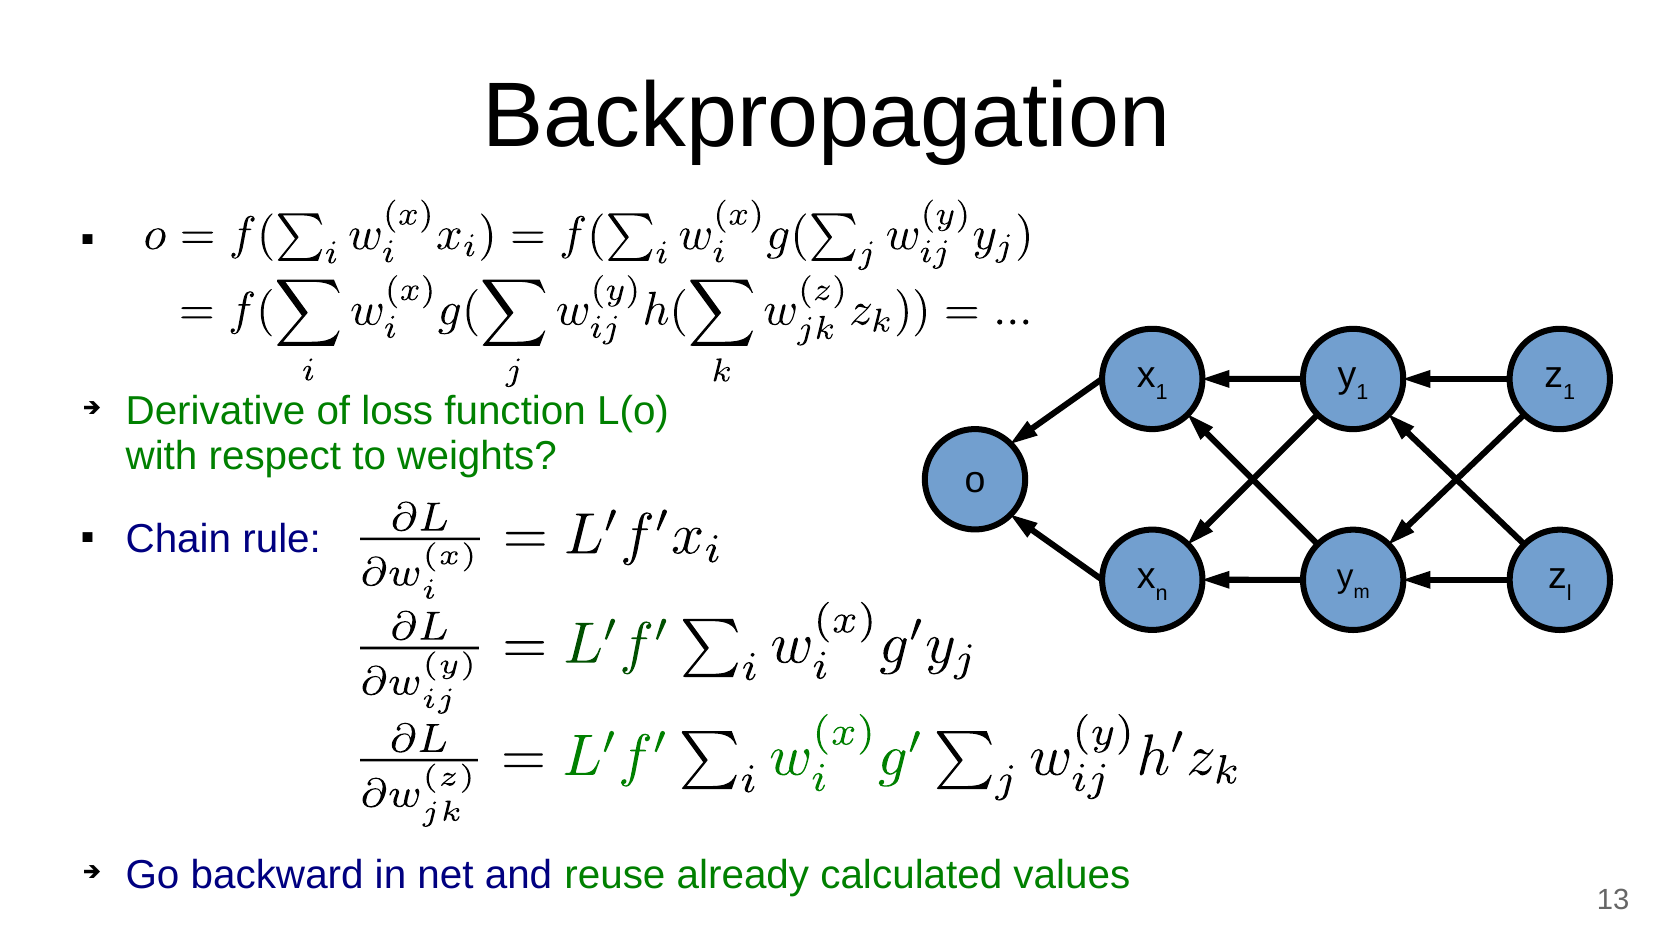

# Backpropagation
Derivative of loss function L(o)
with respect to weights?
Chain rule:
Go backward in net and reuse already calculated values
x1
y1
z1
o
xn
ym
zl